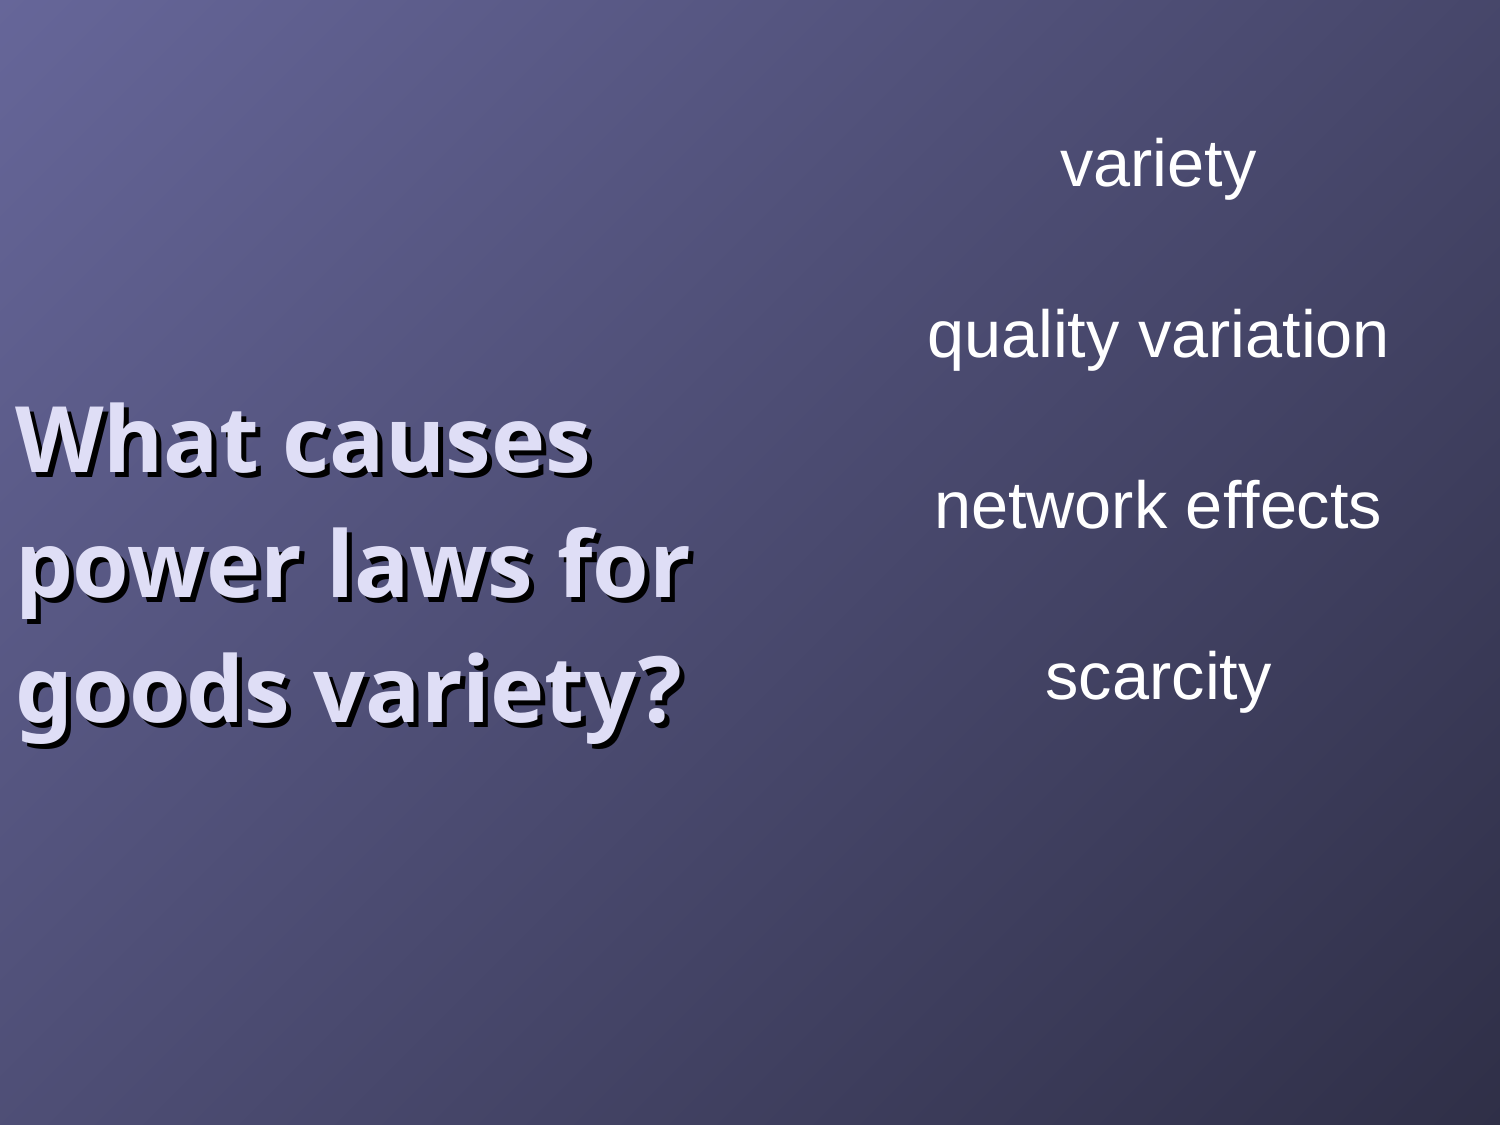

variety
quality variation
# What causes power laws for goods variety?
network effects
scarcity